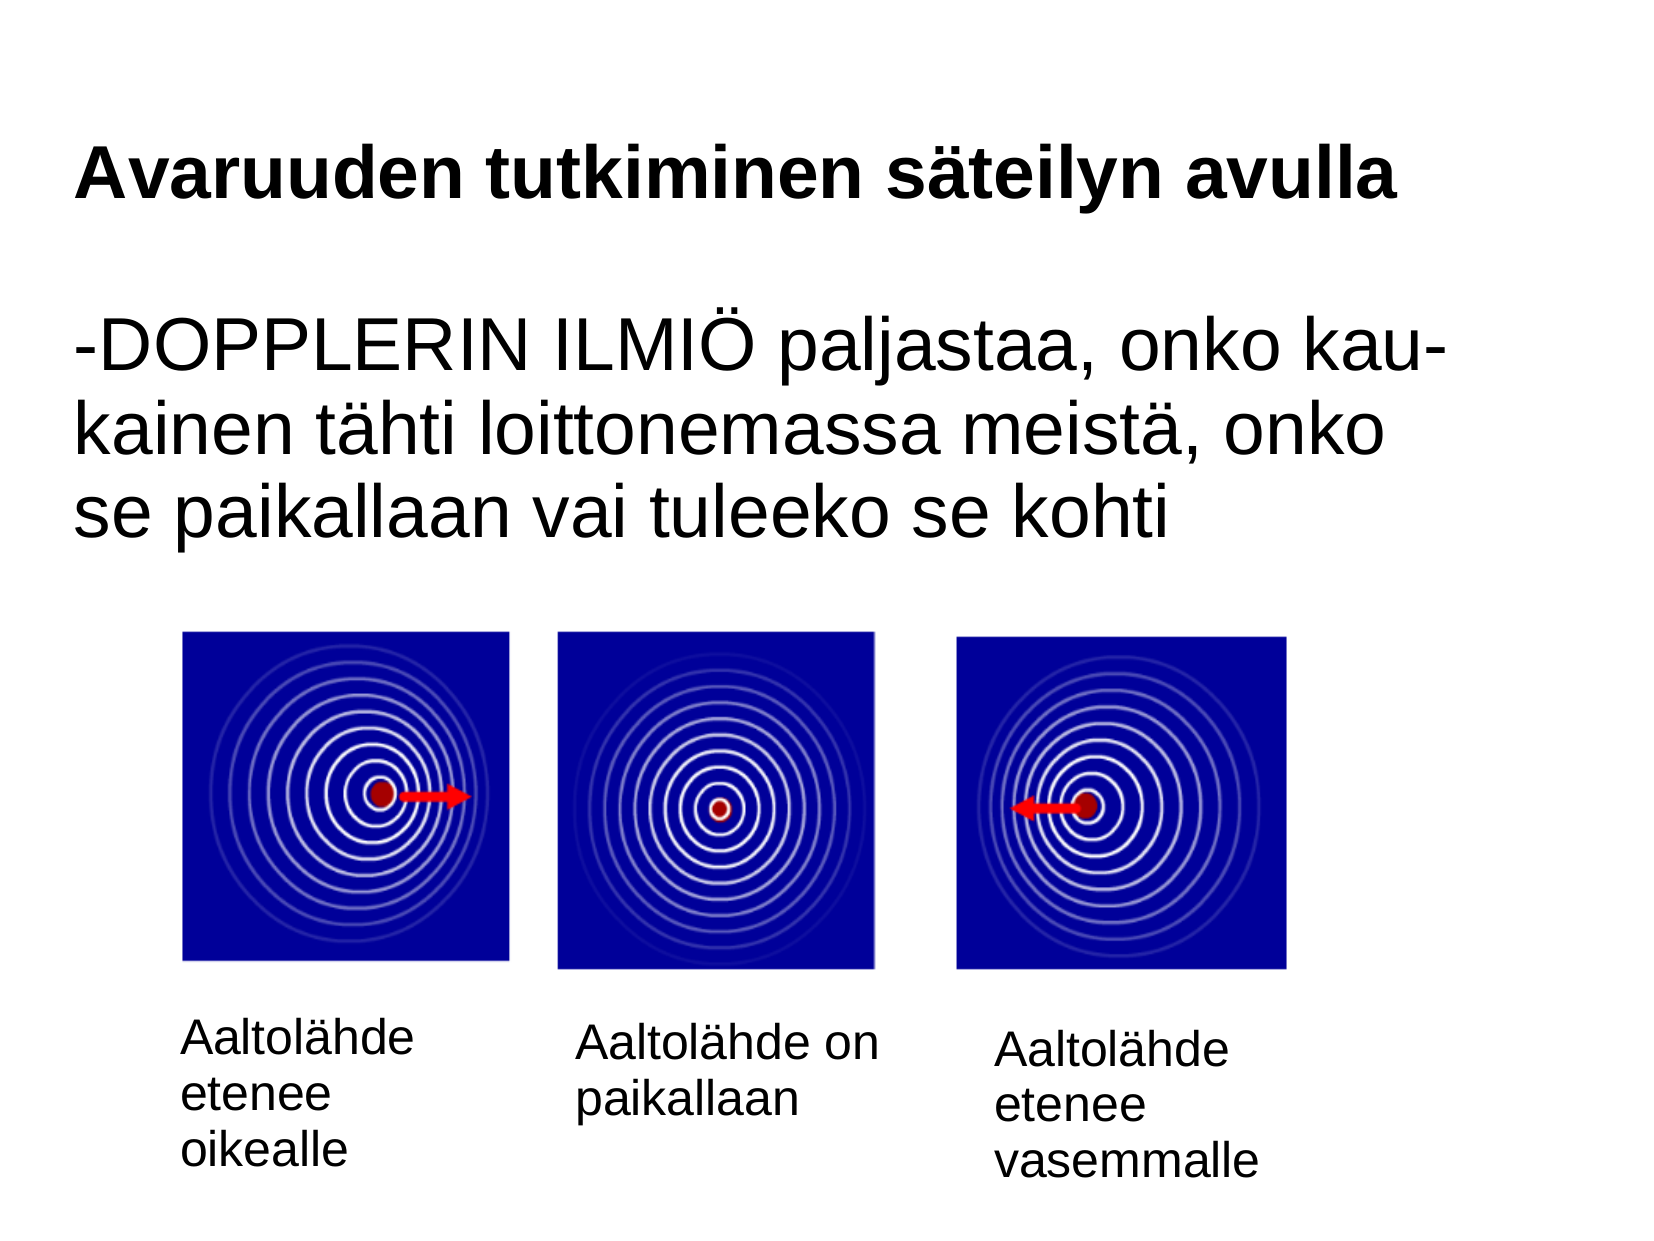

Avaruuden tutkiminen säteilyn avulla
-DOPPLERIN ILMIÖ paljastaa, onko kau-kainen tähti loittonemassa meistä, onko
se paikallaan vai tuleeko se kohti
Aaltolähde
etenee
oikealle
Aaltolähde on
paikallaan
Aaltolähde
etenee
vasemmalle